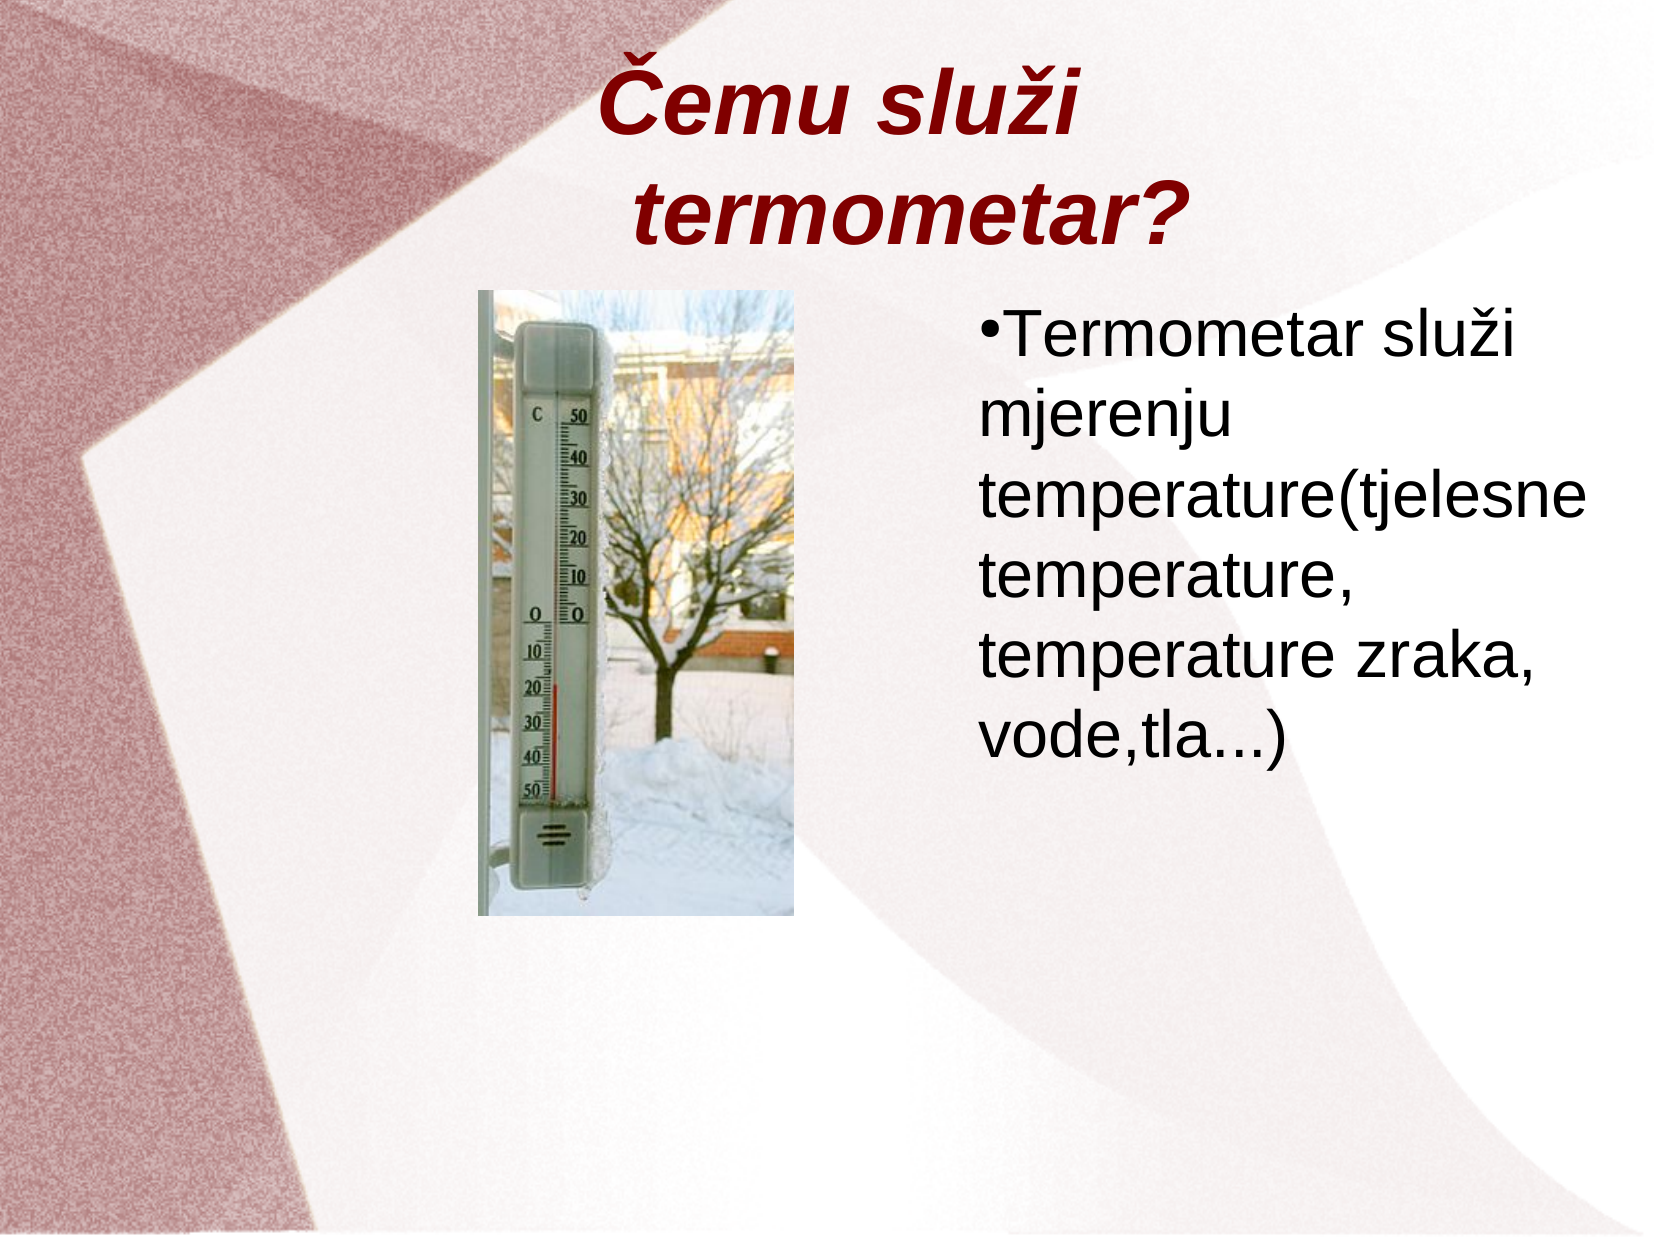

# Čemu služi termometar?
Termometar služi mjerenju temperature(tjelesne temperature, temperature zraka, vode,tla...)